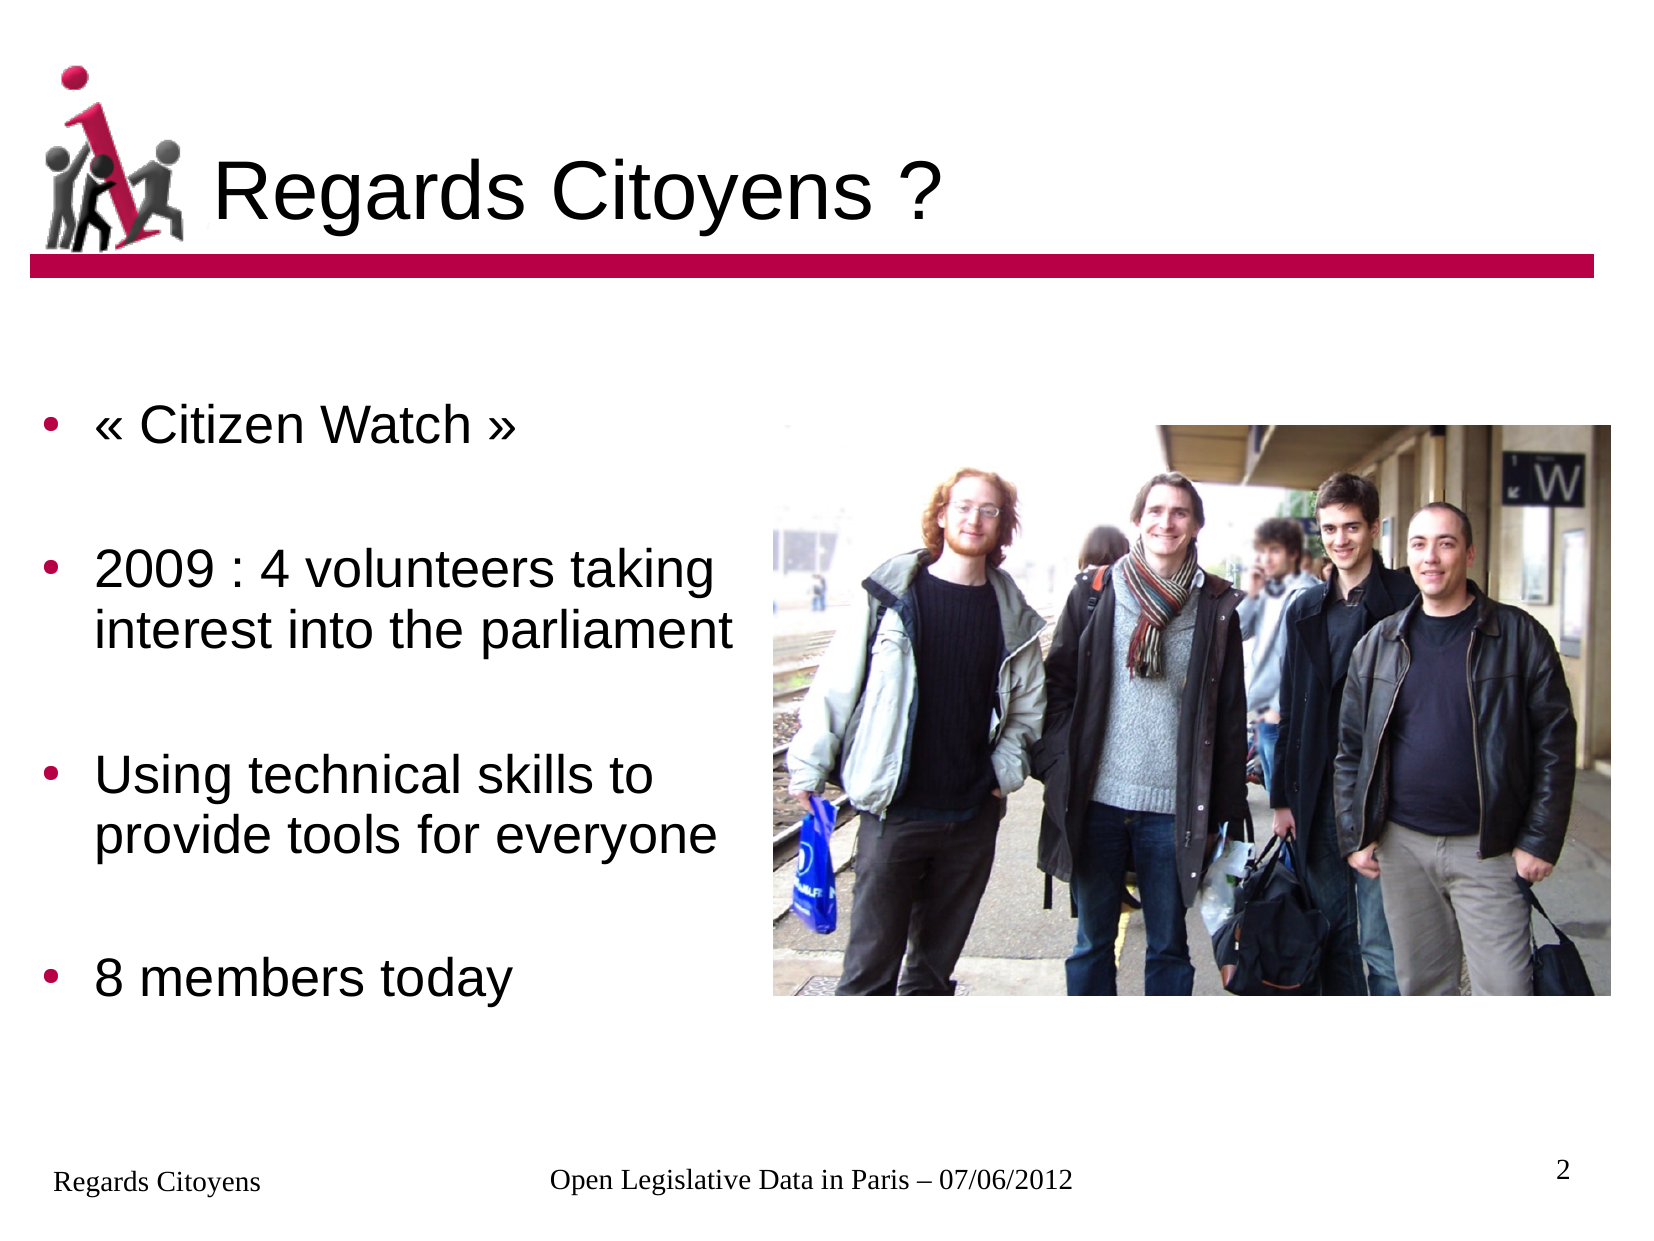

# Regards Citoyens ?
« Citizen Watch »
2009 : 4 volunteers taking interest into the parliament
Using technical skills to provide tools for everyone
8 members today
2
Présentation au Sénat - 31 mai 2012